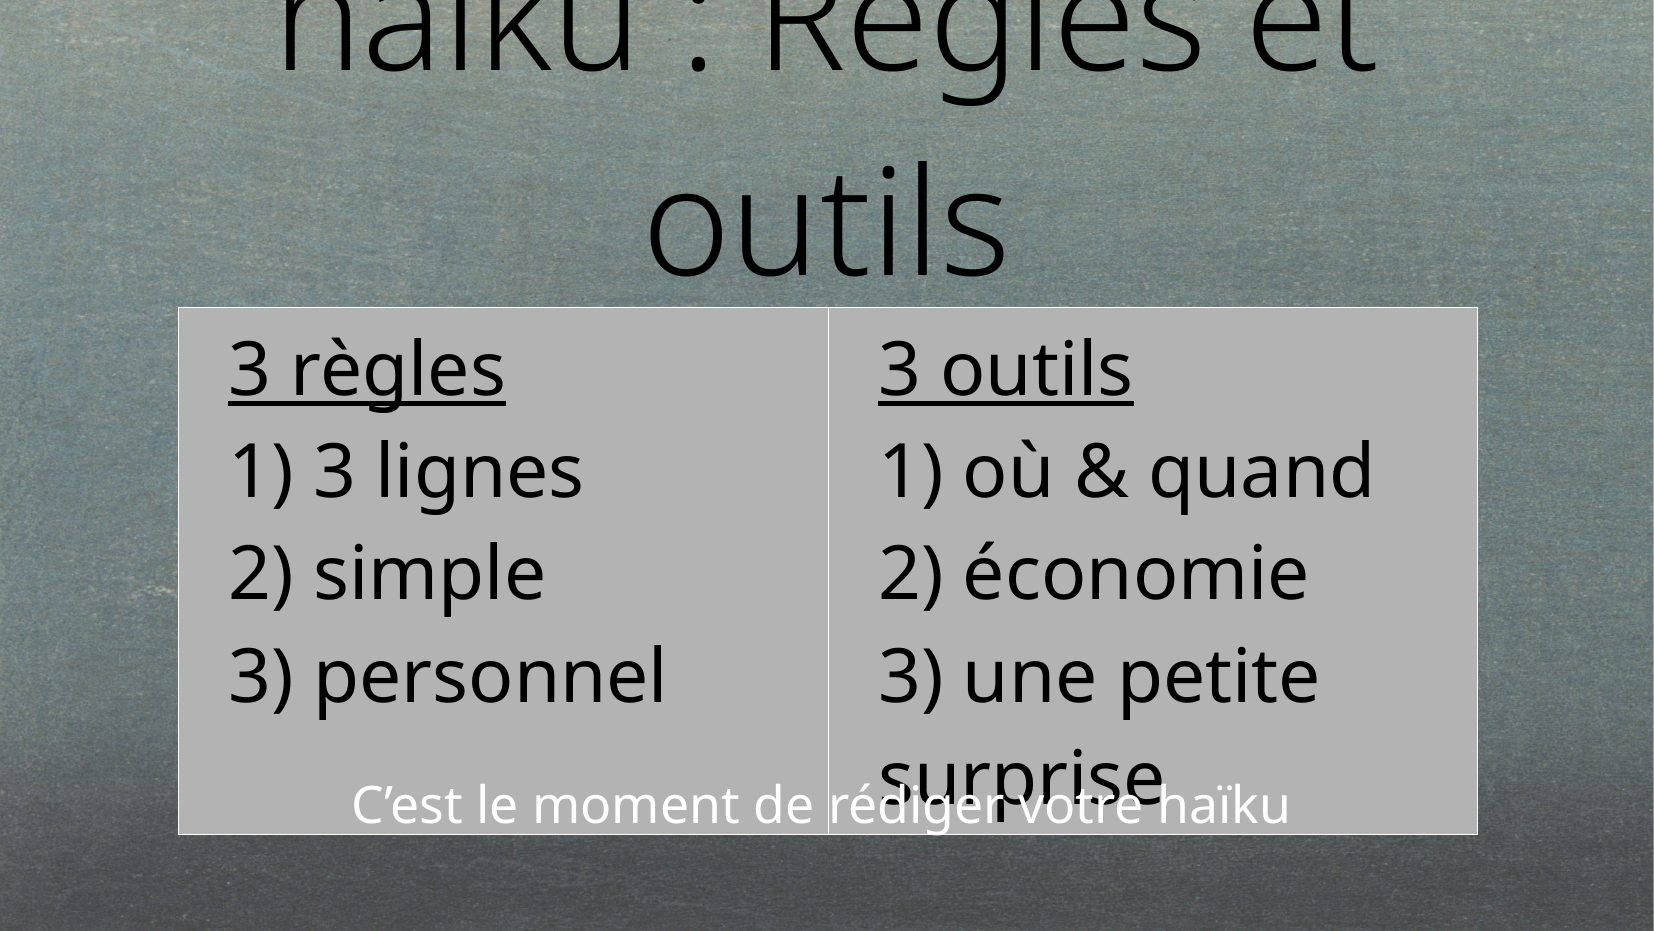

# haïku : Règles et outils
| 3 règles 1) 3 lignes 2) simple 3) personnel | 3 outils 1) où & quand 2) économie 3) une petite surprise |
| --- | --- |
C’est le moment de rédiger votre haïku